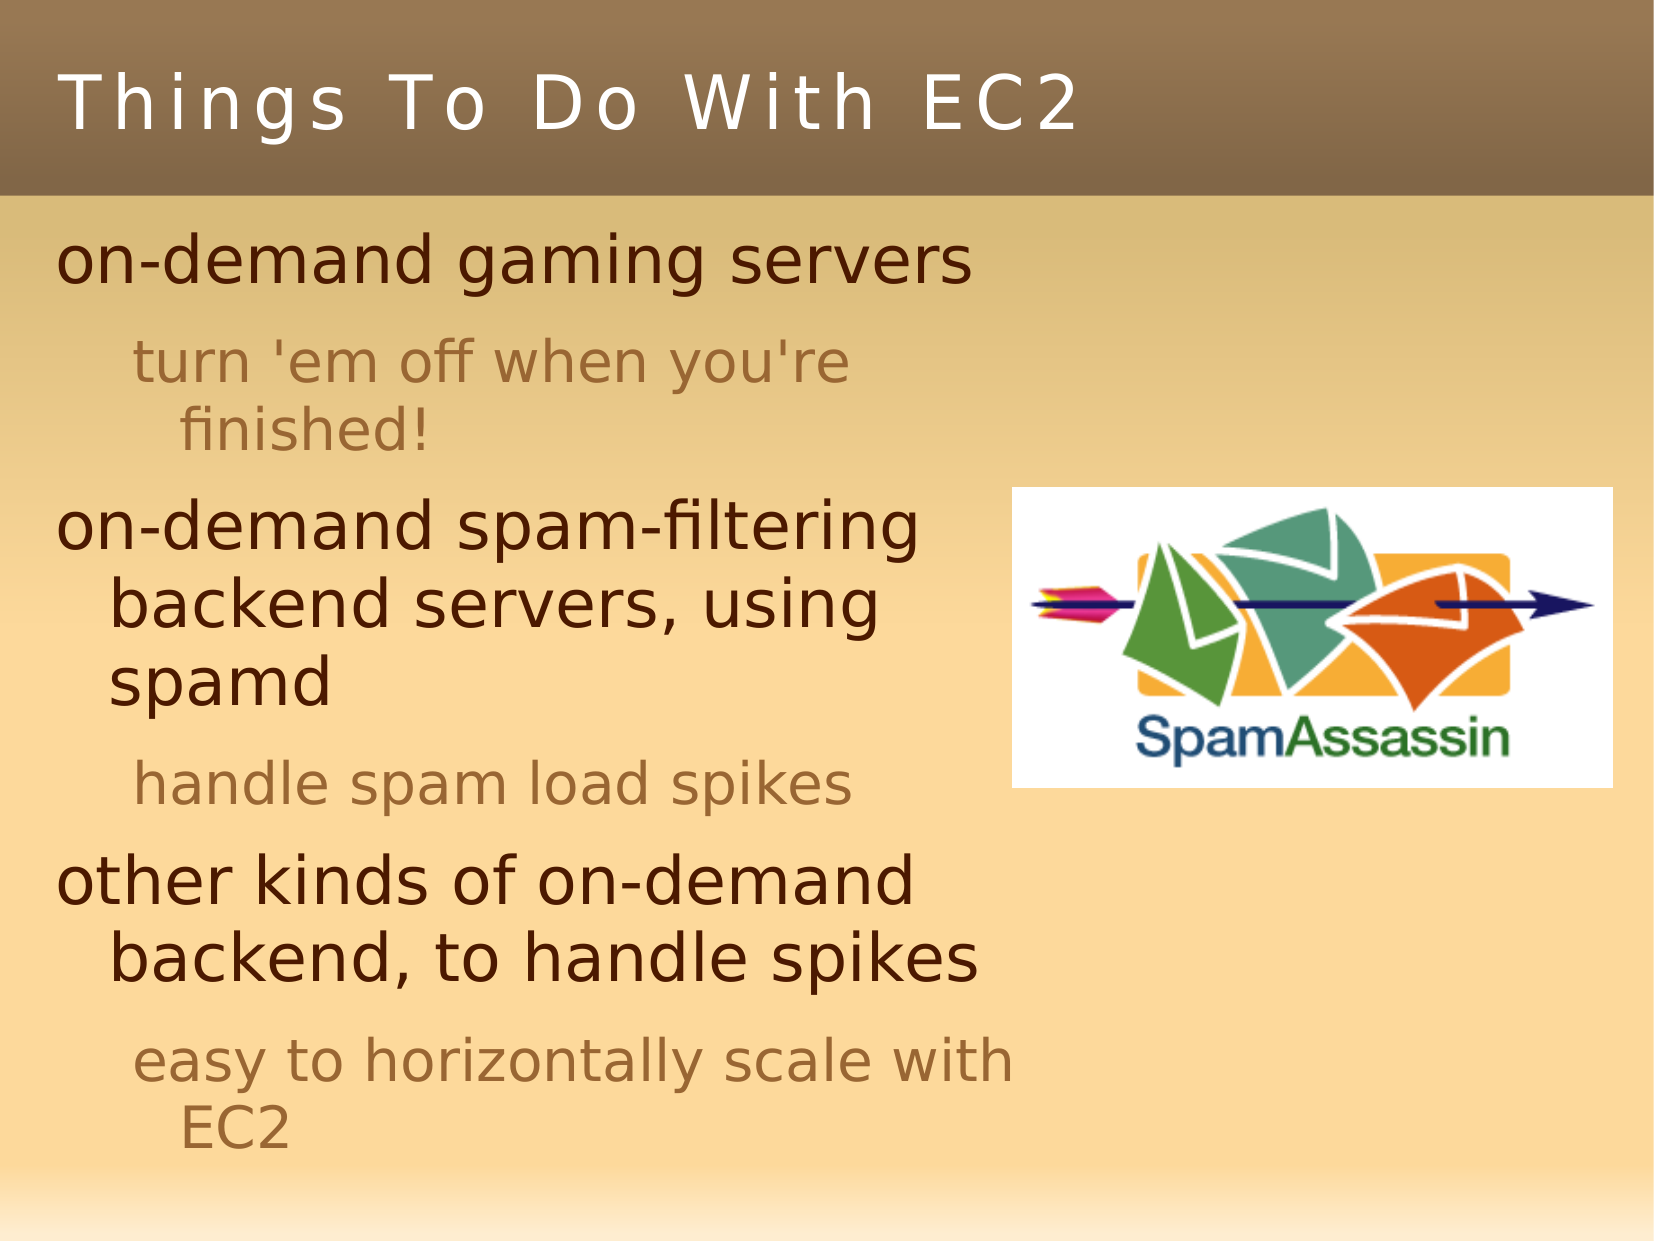

# Things To Do With EC2
on-demand gaming servers
turn 'em off when you're finished!
on-demand spam-filtering backend servers, using spamd
handle spam load spikes
other kinds of on-demand backend, to handle spikes
easy to horizontally scale with EC2